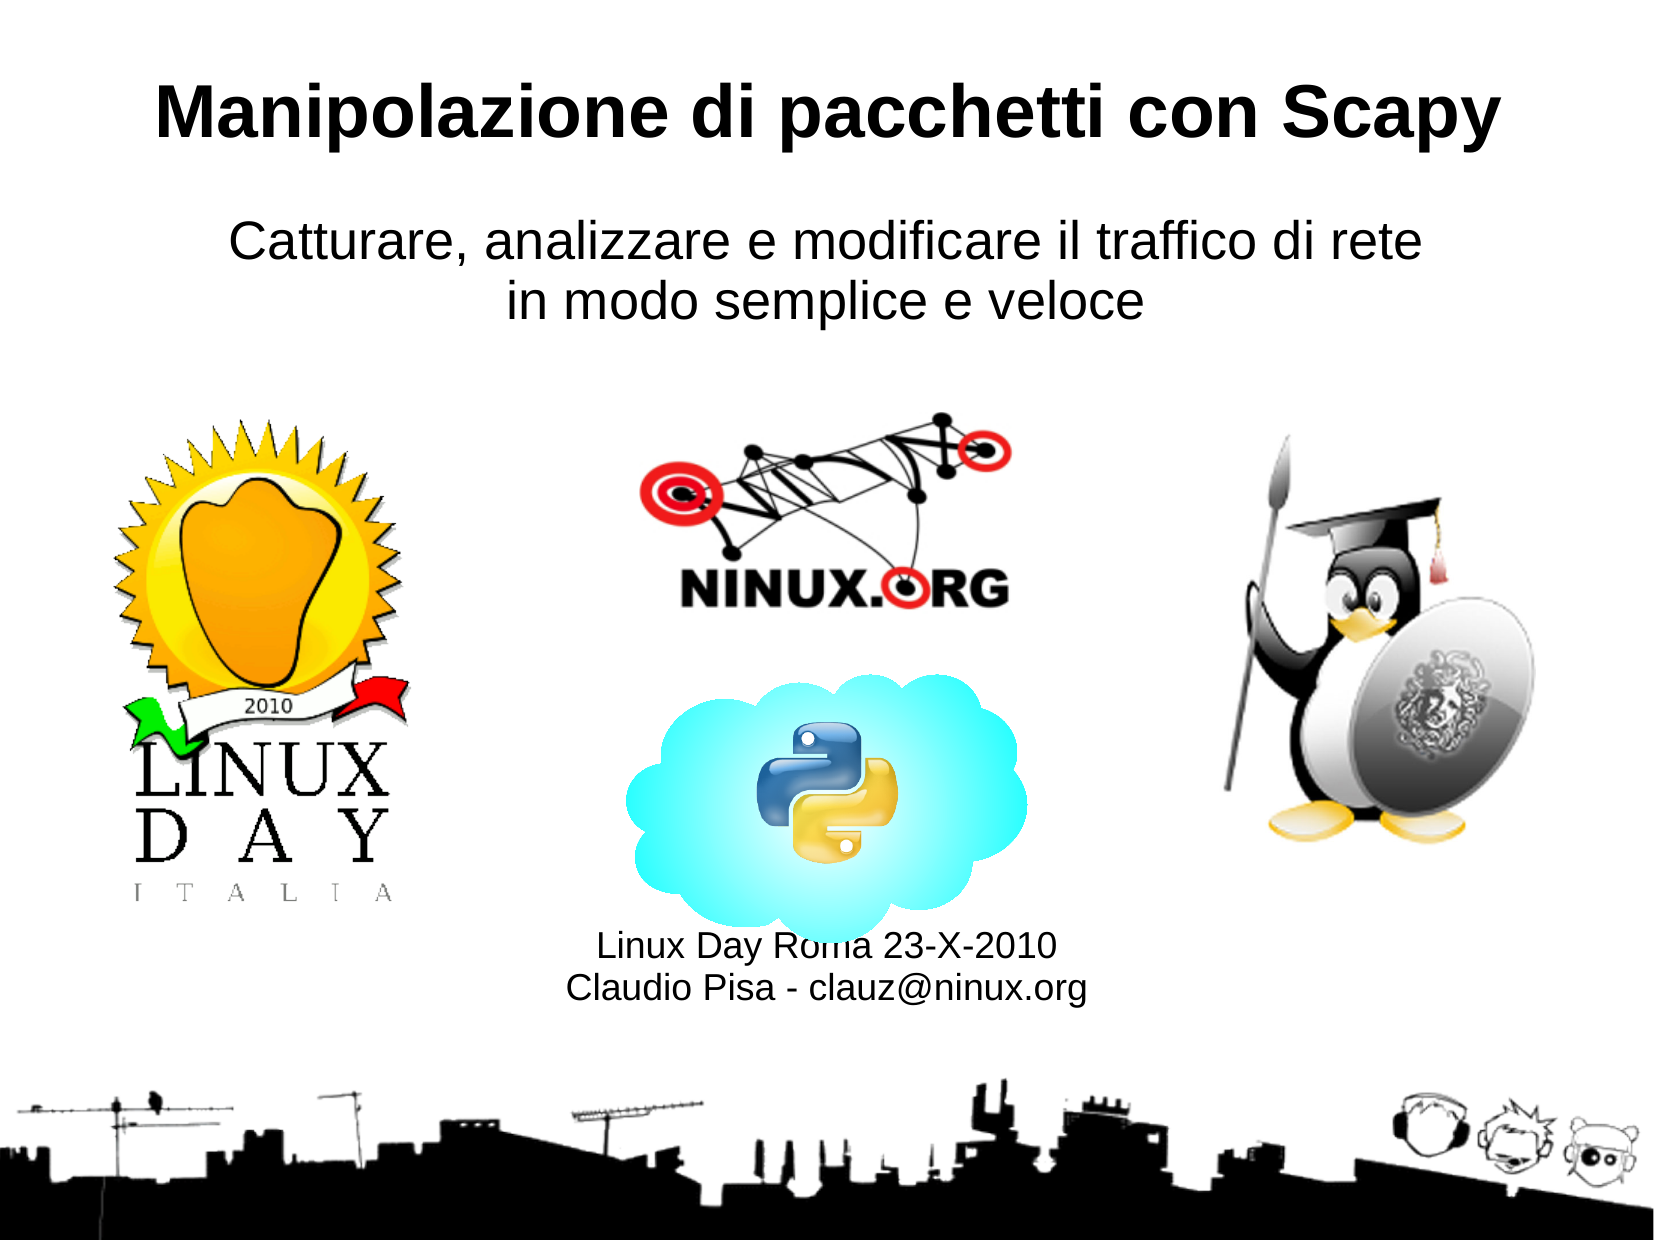

# Manipolazione di pacchetti con Scapy
Catturare, analizzare e modificare il traffico di rete in modo semplice e veloce
Linux Day Roma 23-X-2010
Claudio Pisa - clauz@ninux.org